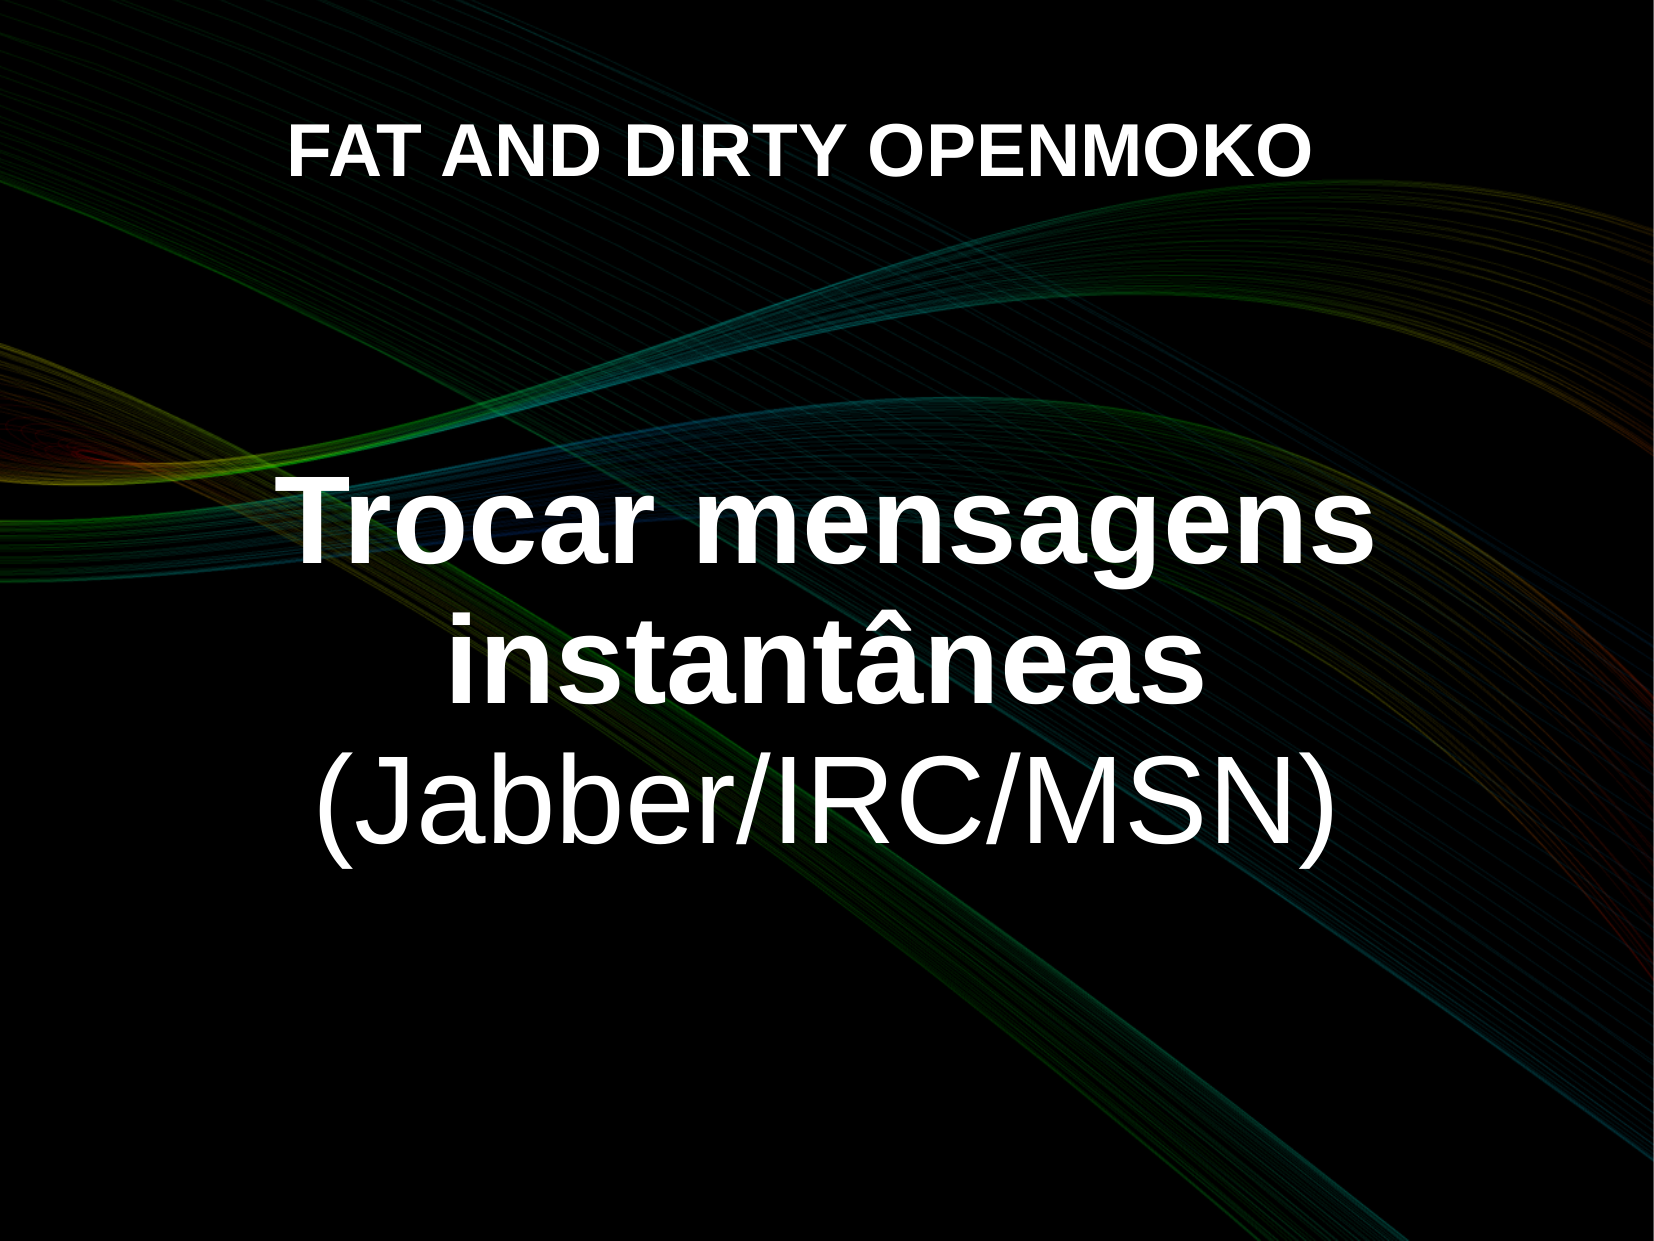

# FAT AND DIRTY OPENMOKO
Trocar mensagens instantâneas
(Jabber/IRC/MSN)